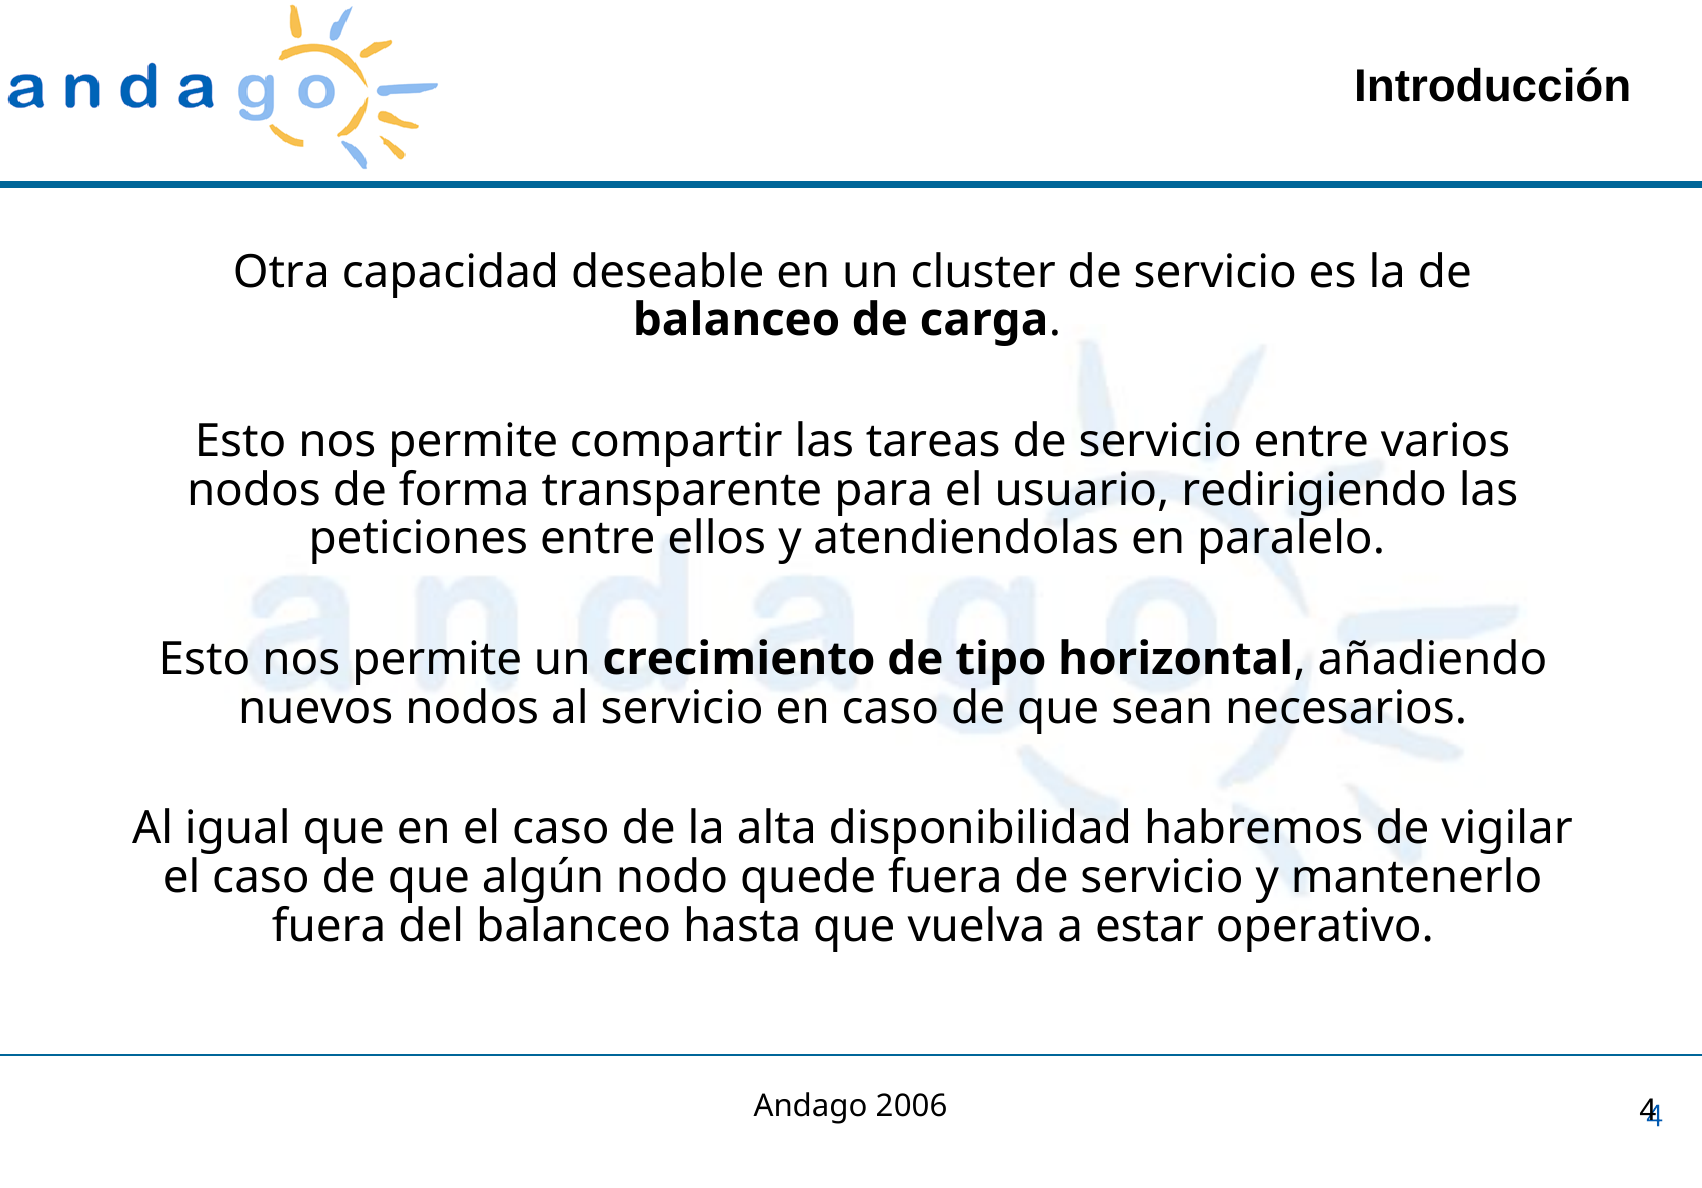

# Introducción
Otra capacidad deseable en un cluster de servicio es la de balanceo de carga.
Esto nos permite compartir las tareas de servicio entre varios nodos de forma transparente para el usuario, redirigiendo las peticiones entre ellos y atendiendolas en paralelo.
Esto nos permite un crecimiento de tipo horizontal, añadiendo nuevos nodos al servicio en caso de que sean necesarios.
Al igual que en el caso de la alta disponibilidad habremos de vigilar el caso de que algún nodo quede fuera de servicio y mantenerlo fuera del balanceo hasta que vuelva a estar operativo.